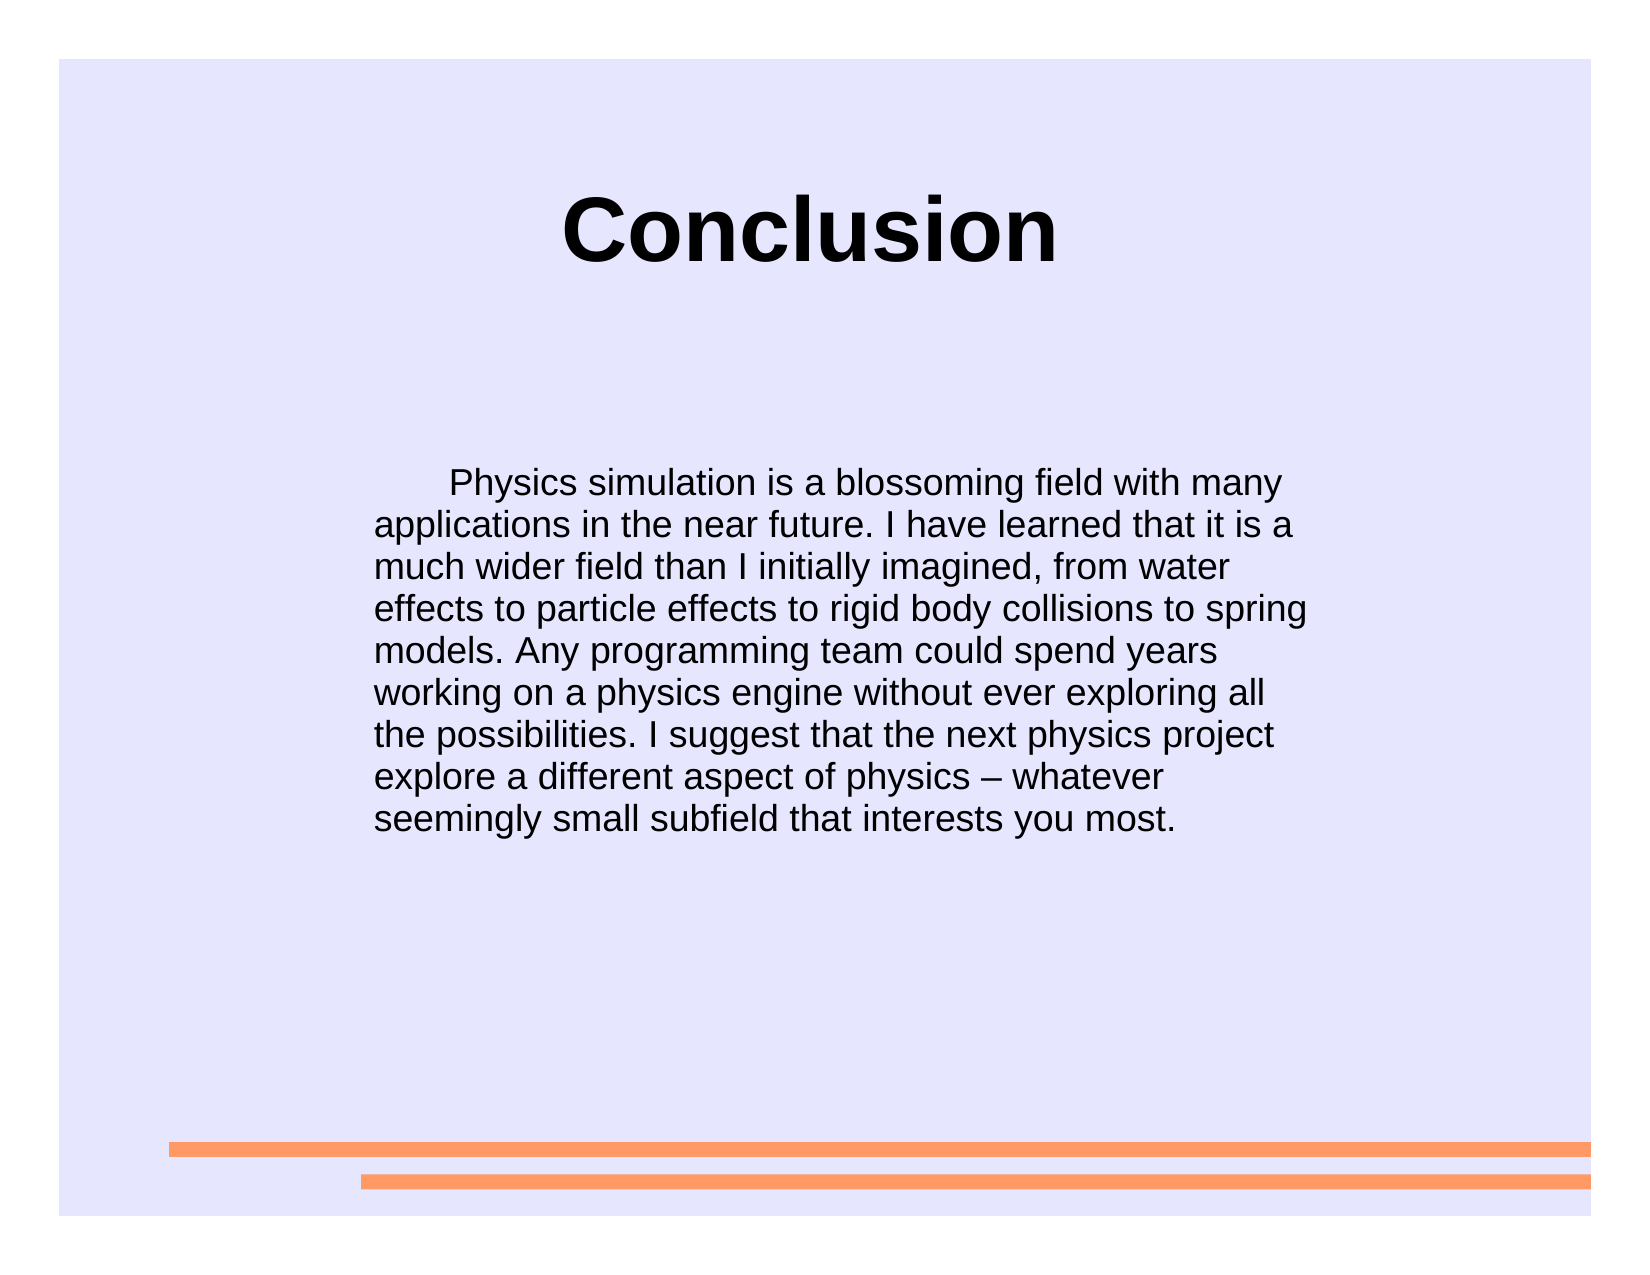

Conclusion
	Physics simulation is a blossoming field with many applications in the near future. I have learned that it is a much wider field than I initially imagined, from water effects to particle effects to rigid body collisions to spring models. Any programming team could spend years working on a physics engine without ever exploring all the possibilities. I suggest that the next physics project explore a different aspect of physics – whatever seemingly small subfield that interests you most.